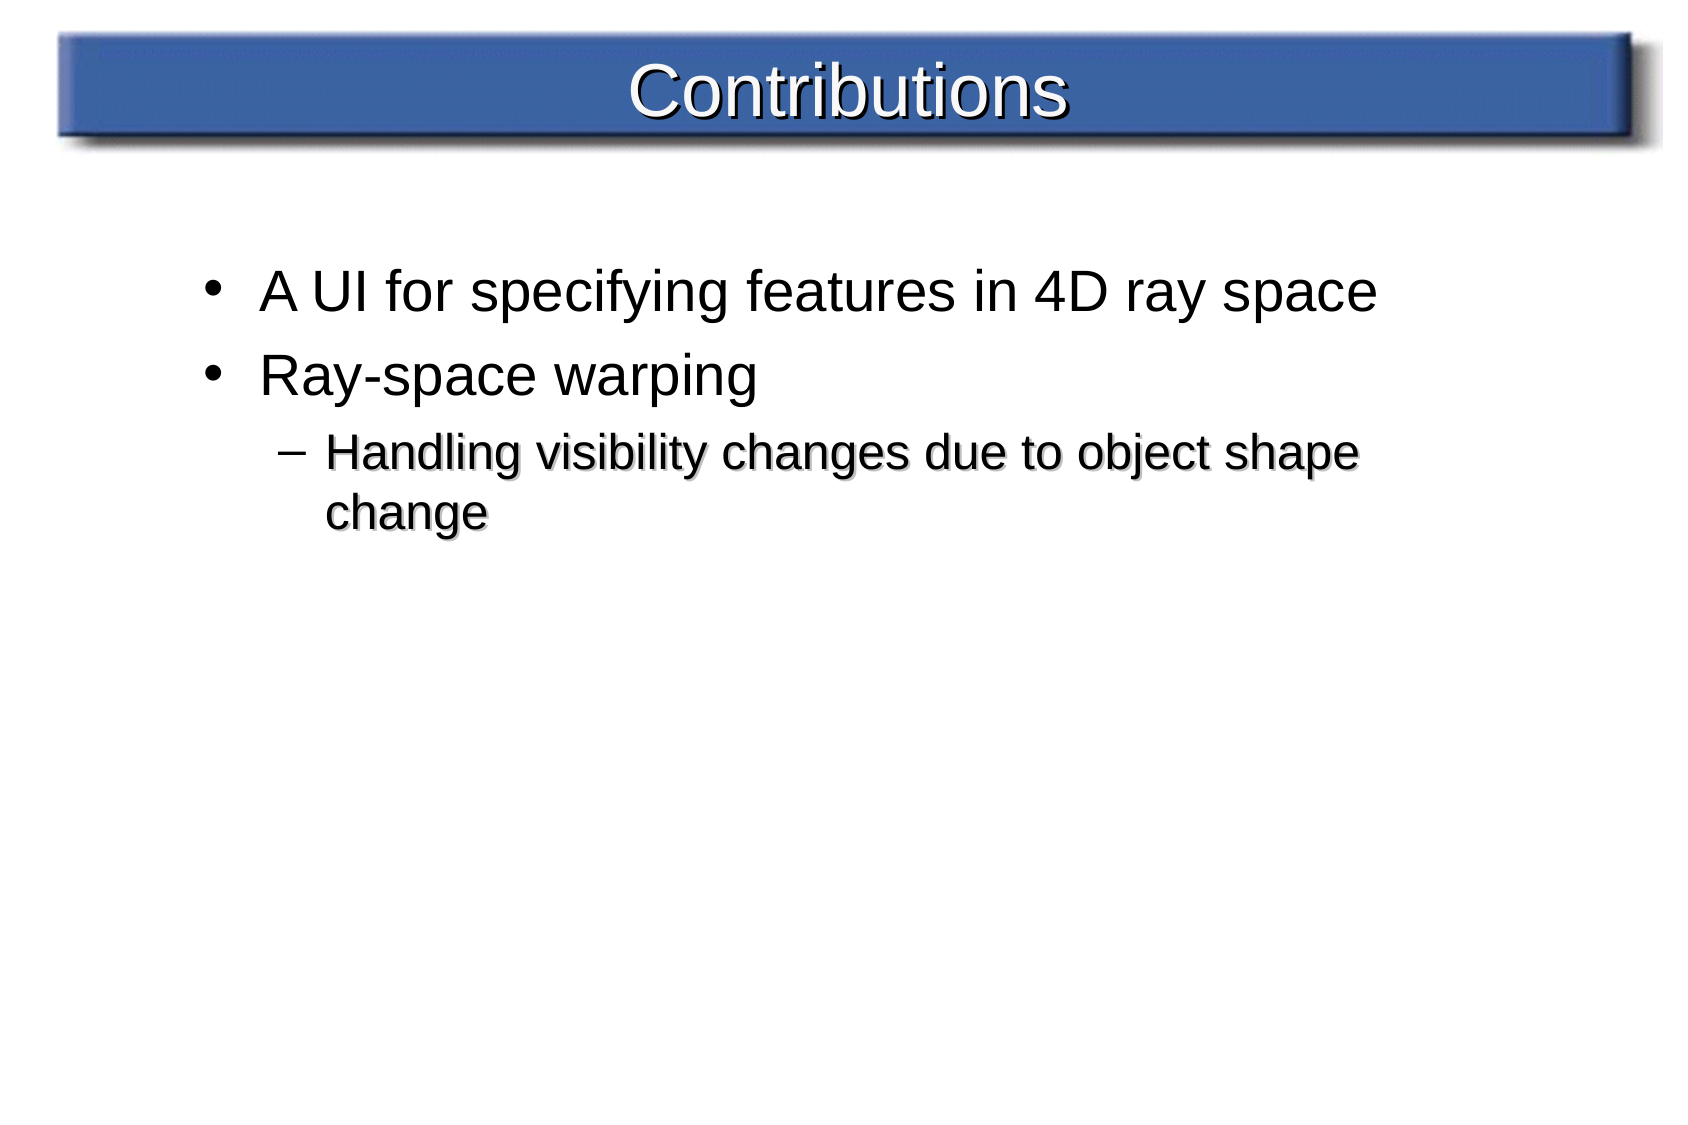

# Contributions
A UI for specifying features in 4D ray space
Ray-space warping
Handling visibility changes due to object shape change